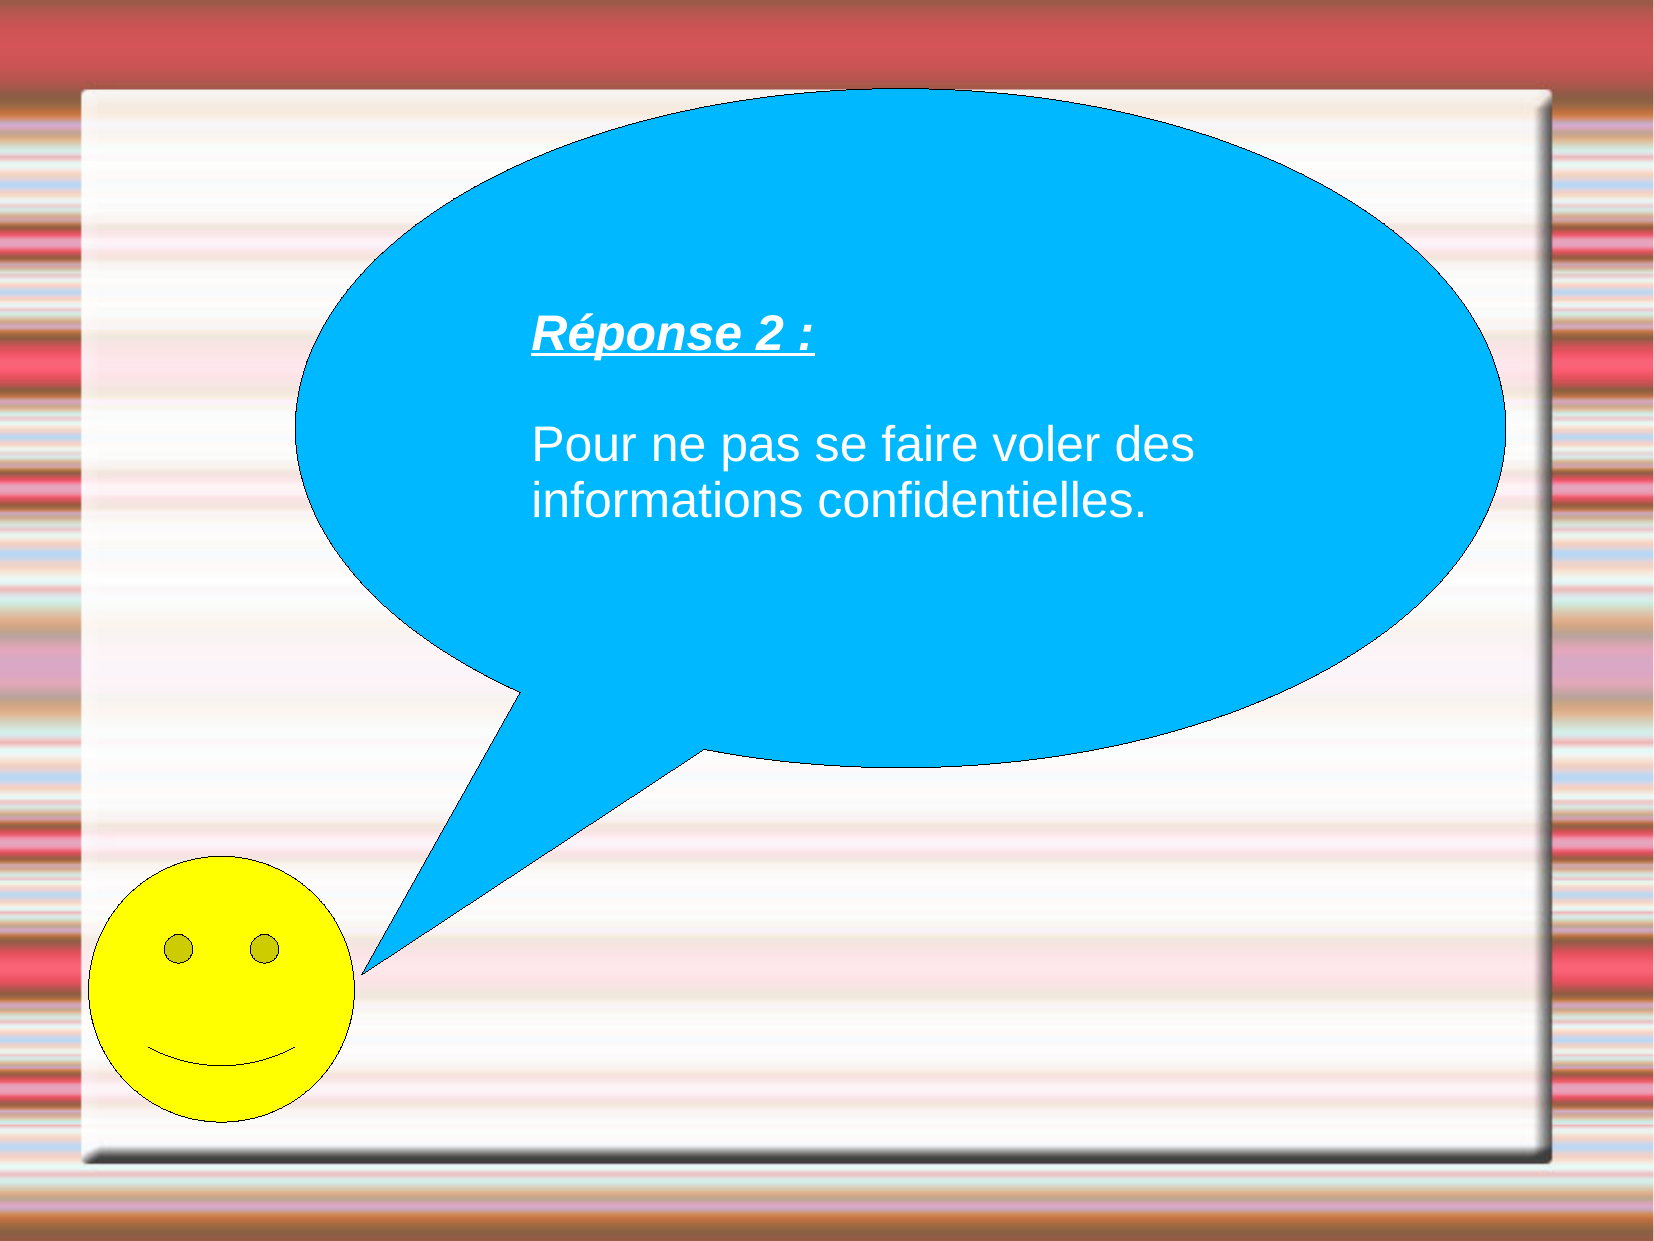

Réponse 2 :
Pour ne pas se faire voler des informations confidentielles.